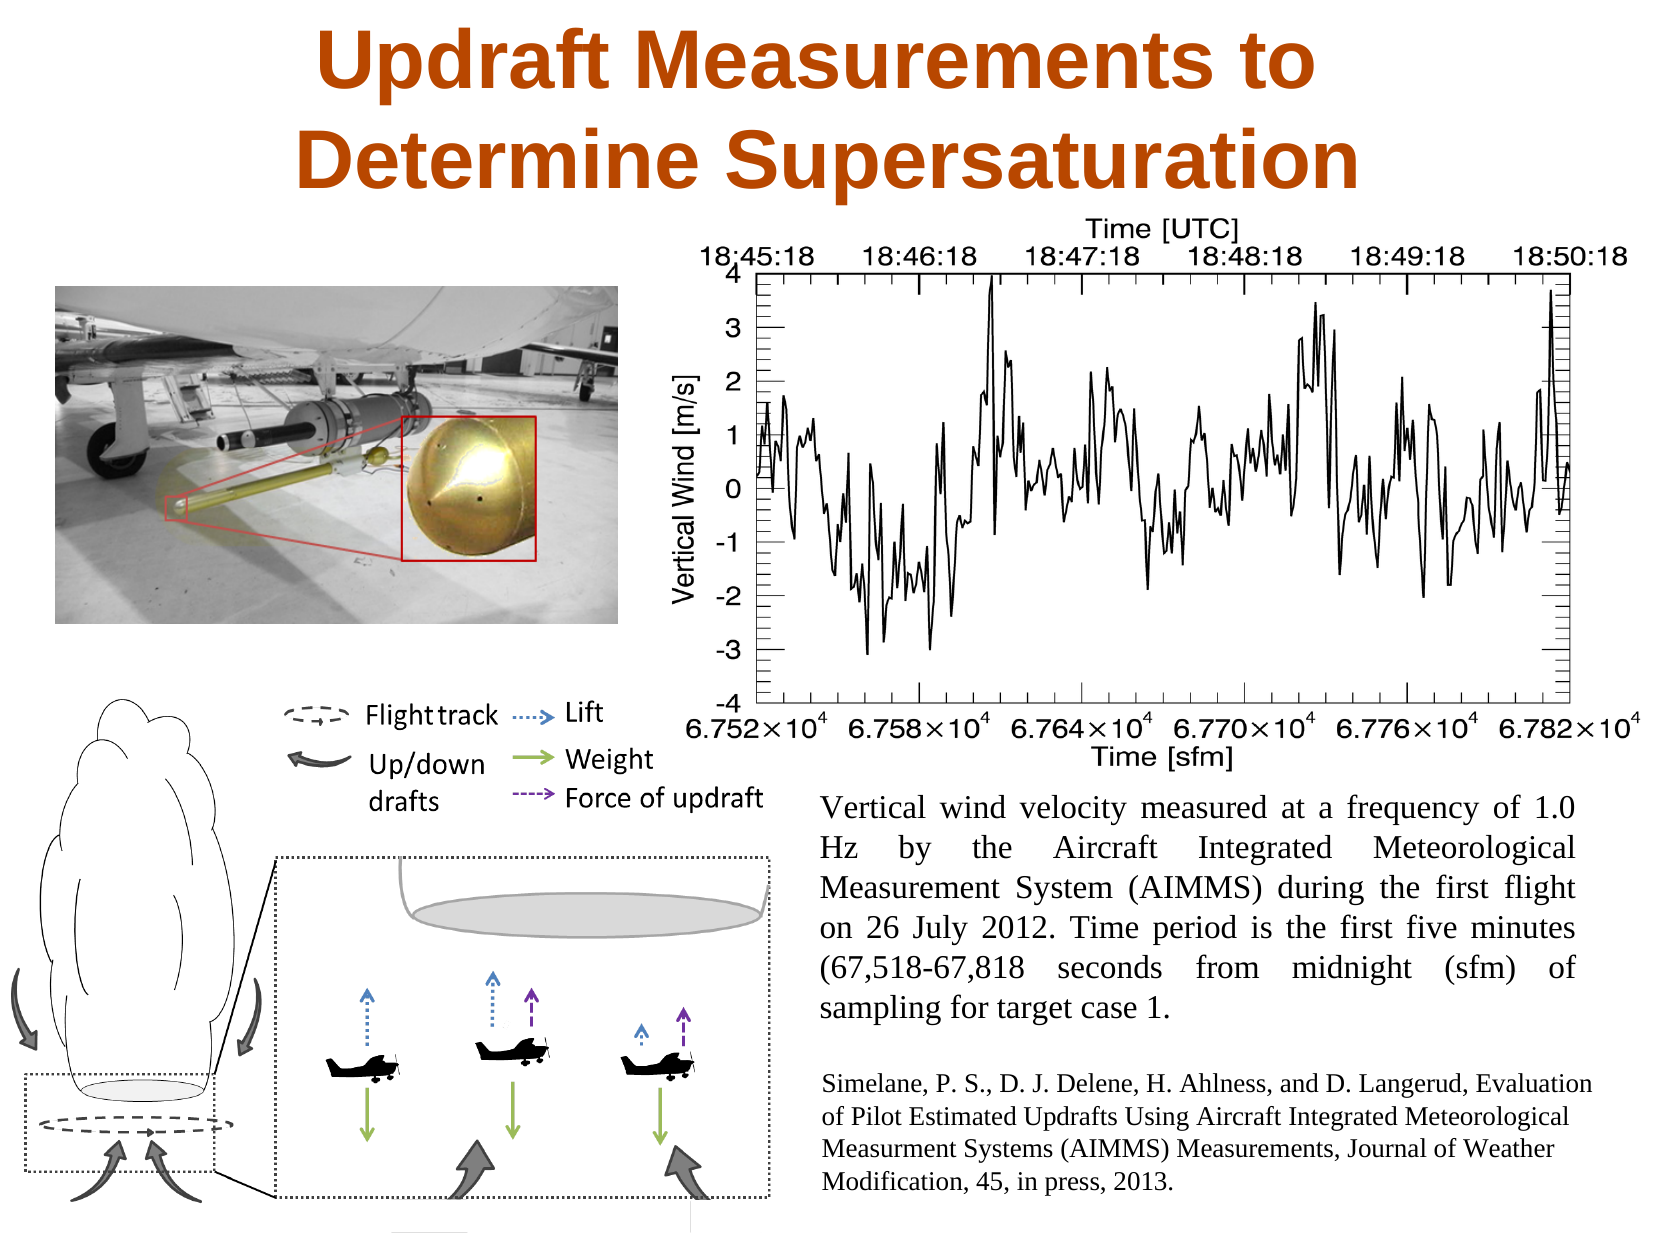

# Updraft Measurements to Determine Supersaturation
Vertical wind velocity measured at a frequency of 1.0 Hz by the Aircraft Integrated Meteorological Measurement System (AIMMS) during the first flight on 26 July 2012. Time period is the first five minutes (67,518-67,818 seconds from midnight (sfm) of sampling for target case 1.
Simelane, P. S., D. J. Delene, H. Ahlness, and D. Langerud, Evaluation of Pilot Estimated Updrafts Using Aircraft Integrated Meteorological Measurment Systems (AIMMS) Measurements, Journal of Weather Modification, 45, in press, 2013.